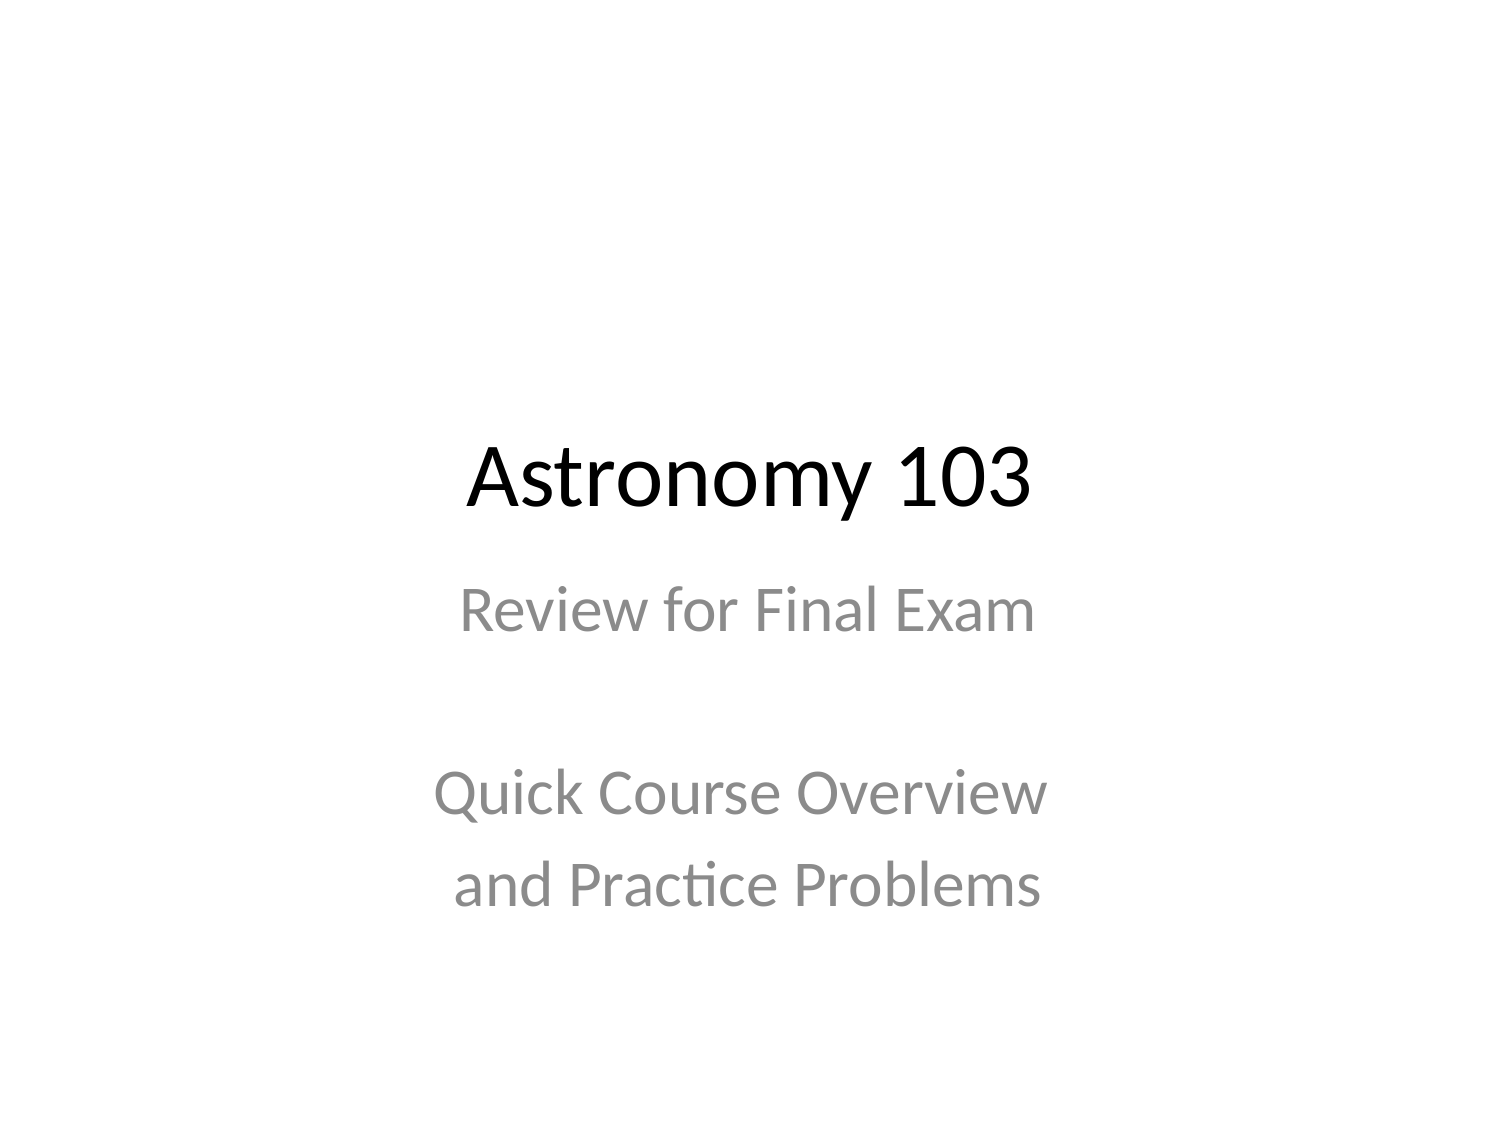

# Astronomy 103
Review for Final Exam
Quick Course Overview
and Practice Problems